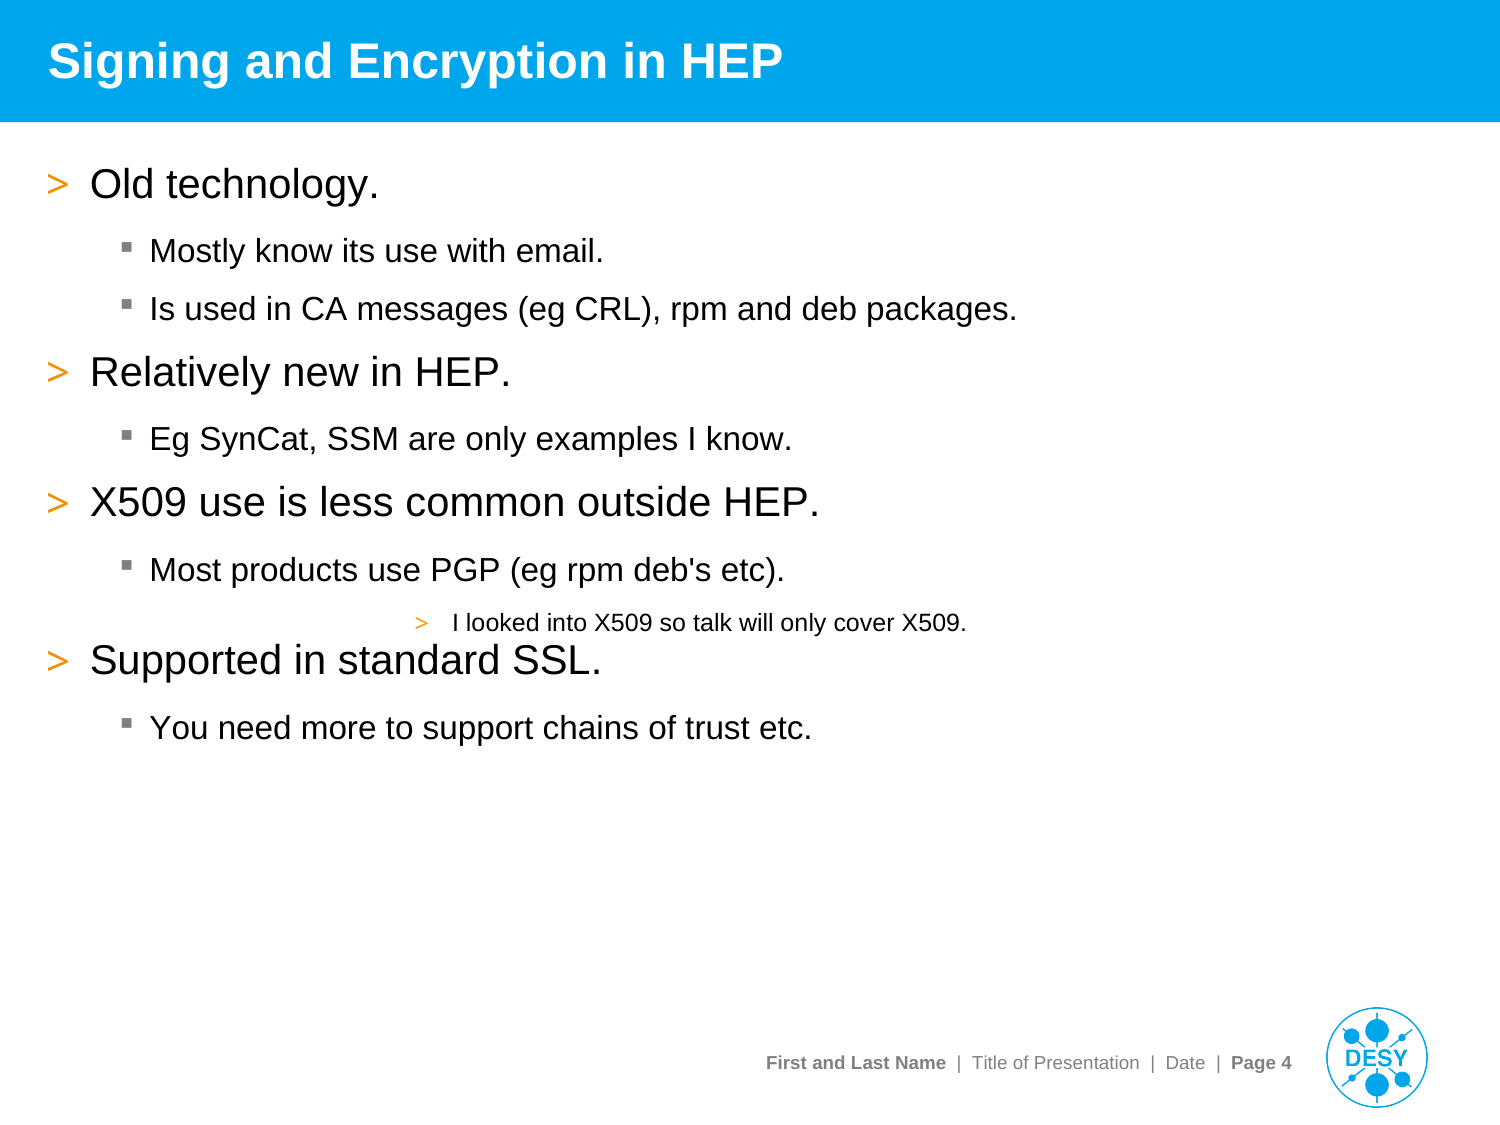

# Signing and Encryption in HEP
Old technology.
Mostly know its use with email.
Is used in CA messages (eg CRL), rpm and deb packages.
Relatively new in HEP.
Eg SynCat, SSM are only examples I know.
X509 use is less common outside HEP.
Most products use PGP (eg rpm deb's etc).
I looked into X509 so talk will only cover X509.
Supported in standard SSL.
You need more to support chains of trust etc.